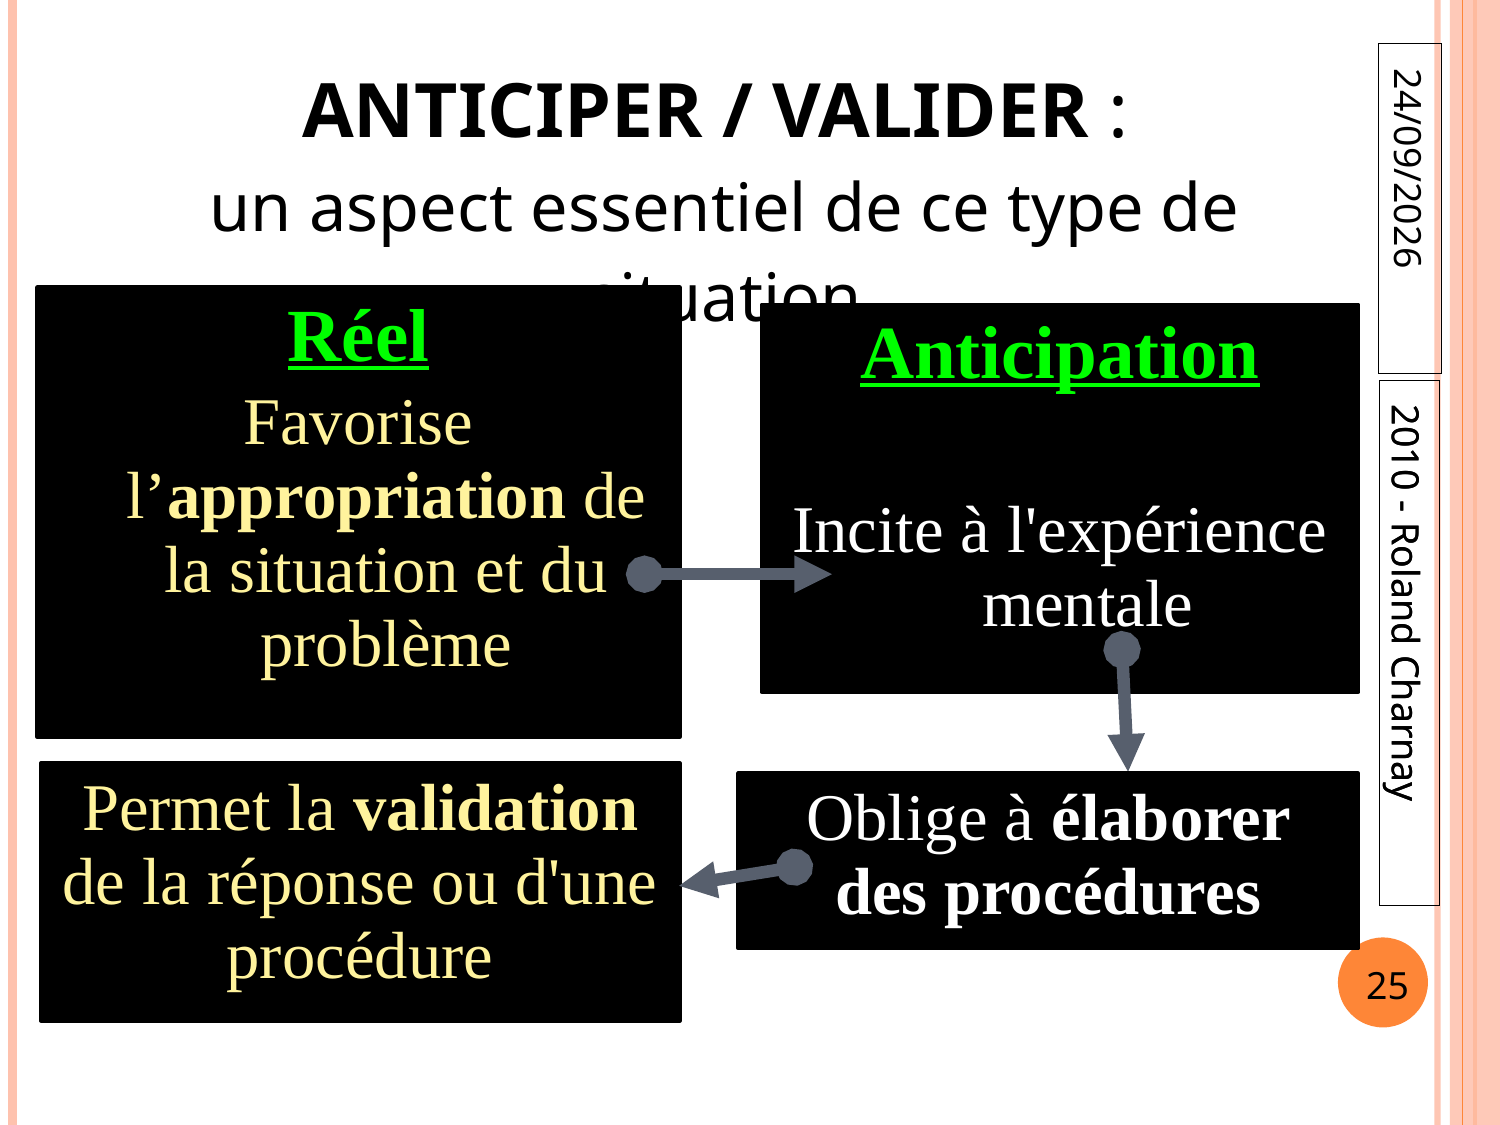

ANTICIPER / VALIDER :
un aspect essentiel de ce type de situation
Réel
Favorise l’appropriation de la situation et du problème
Anticipation
Incite à l'expérience mentale
<footer>2010 - Roland Charnay
Permet la validation de la réponse ou d'une procédure
Oblige à élaborer des procédures